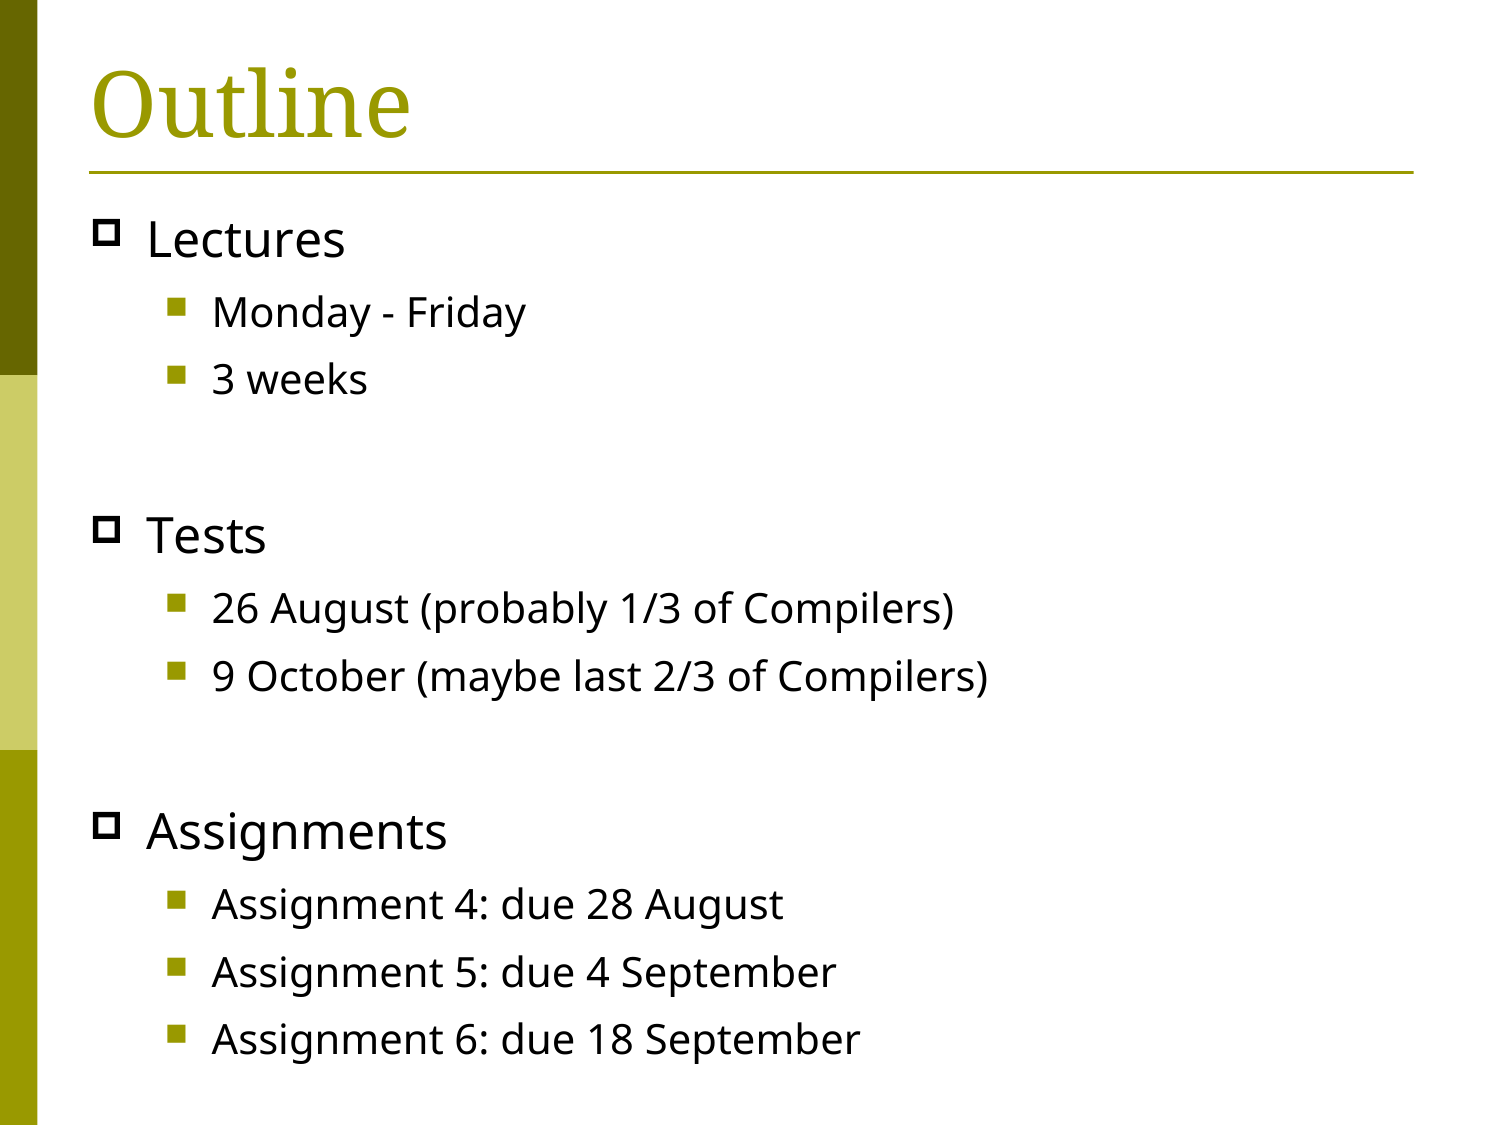

# Outline
Lectures
Monday - Friday
3 weeks
Tests
26 August (probably 1/3 of Compilers)
9 October (maybe last 2/3 of Compilers)
Assignments
Assignment 4: due 28 August
Assignment 5: due 4 September
Assignment 6: due 18 September